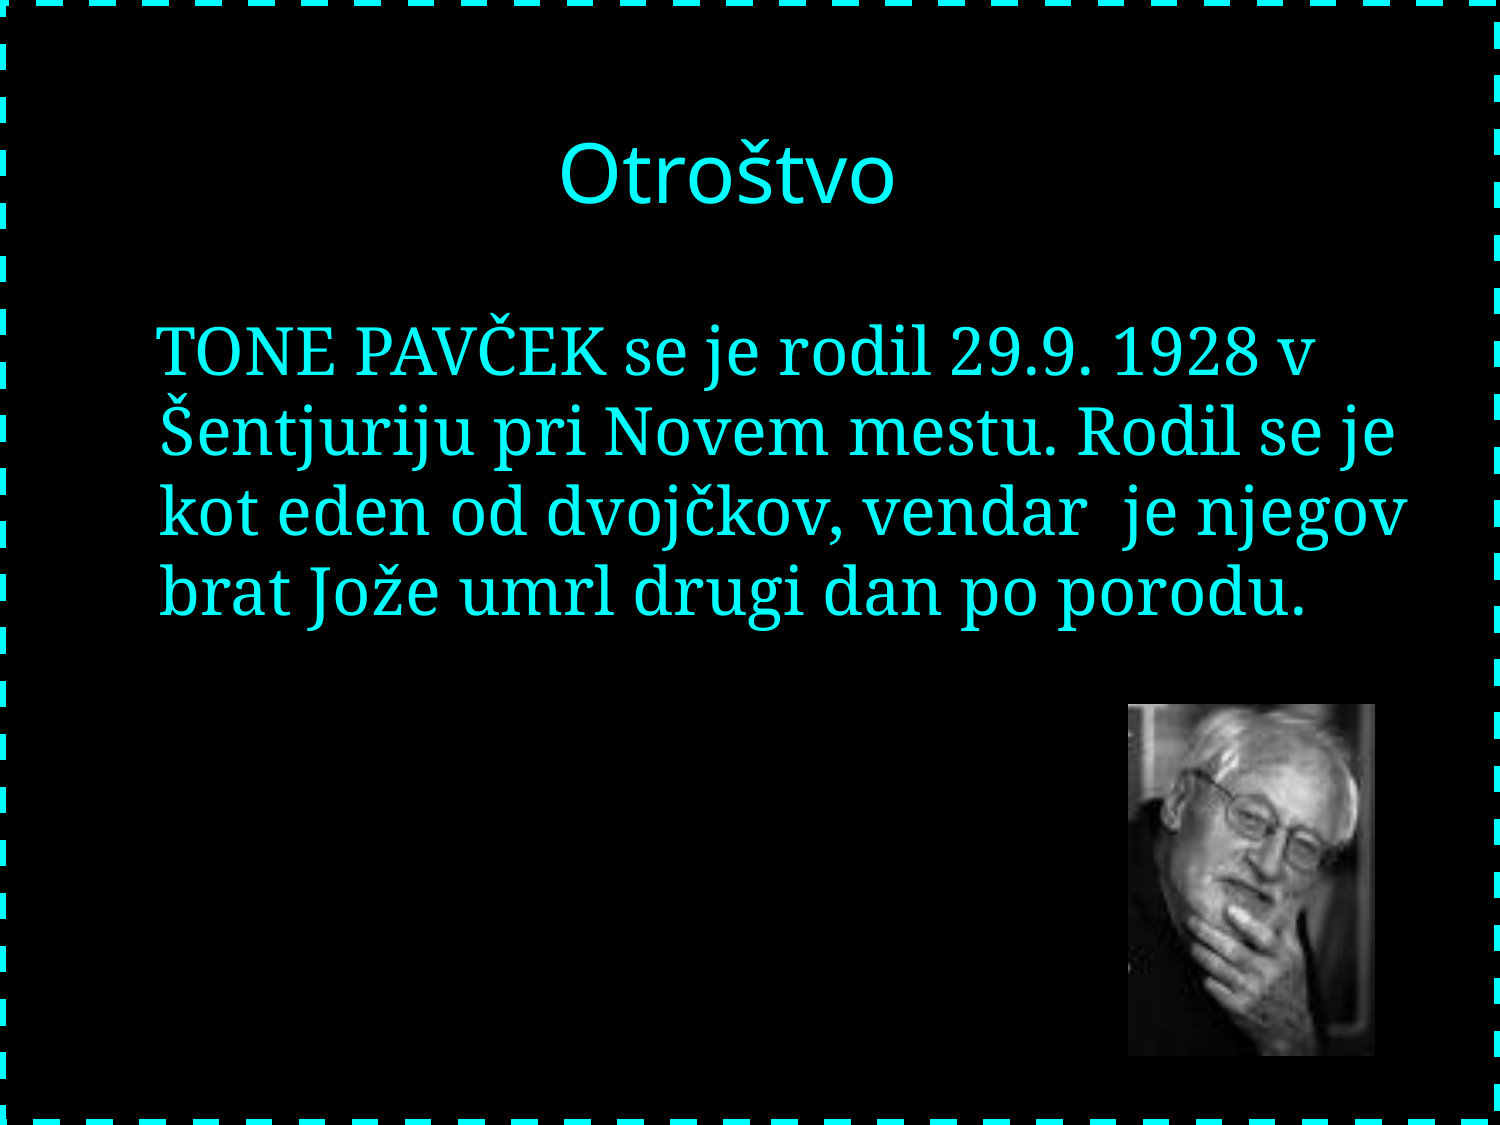

# Otroštvo
 TONE PAVČEK se je rodil 29.9. 1928 v Šentjuriju pri Novem mestu. Rodil se je kot eden od dvojčkov, vendar je njegov brat Jože umrl drugi dan po porodu.